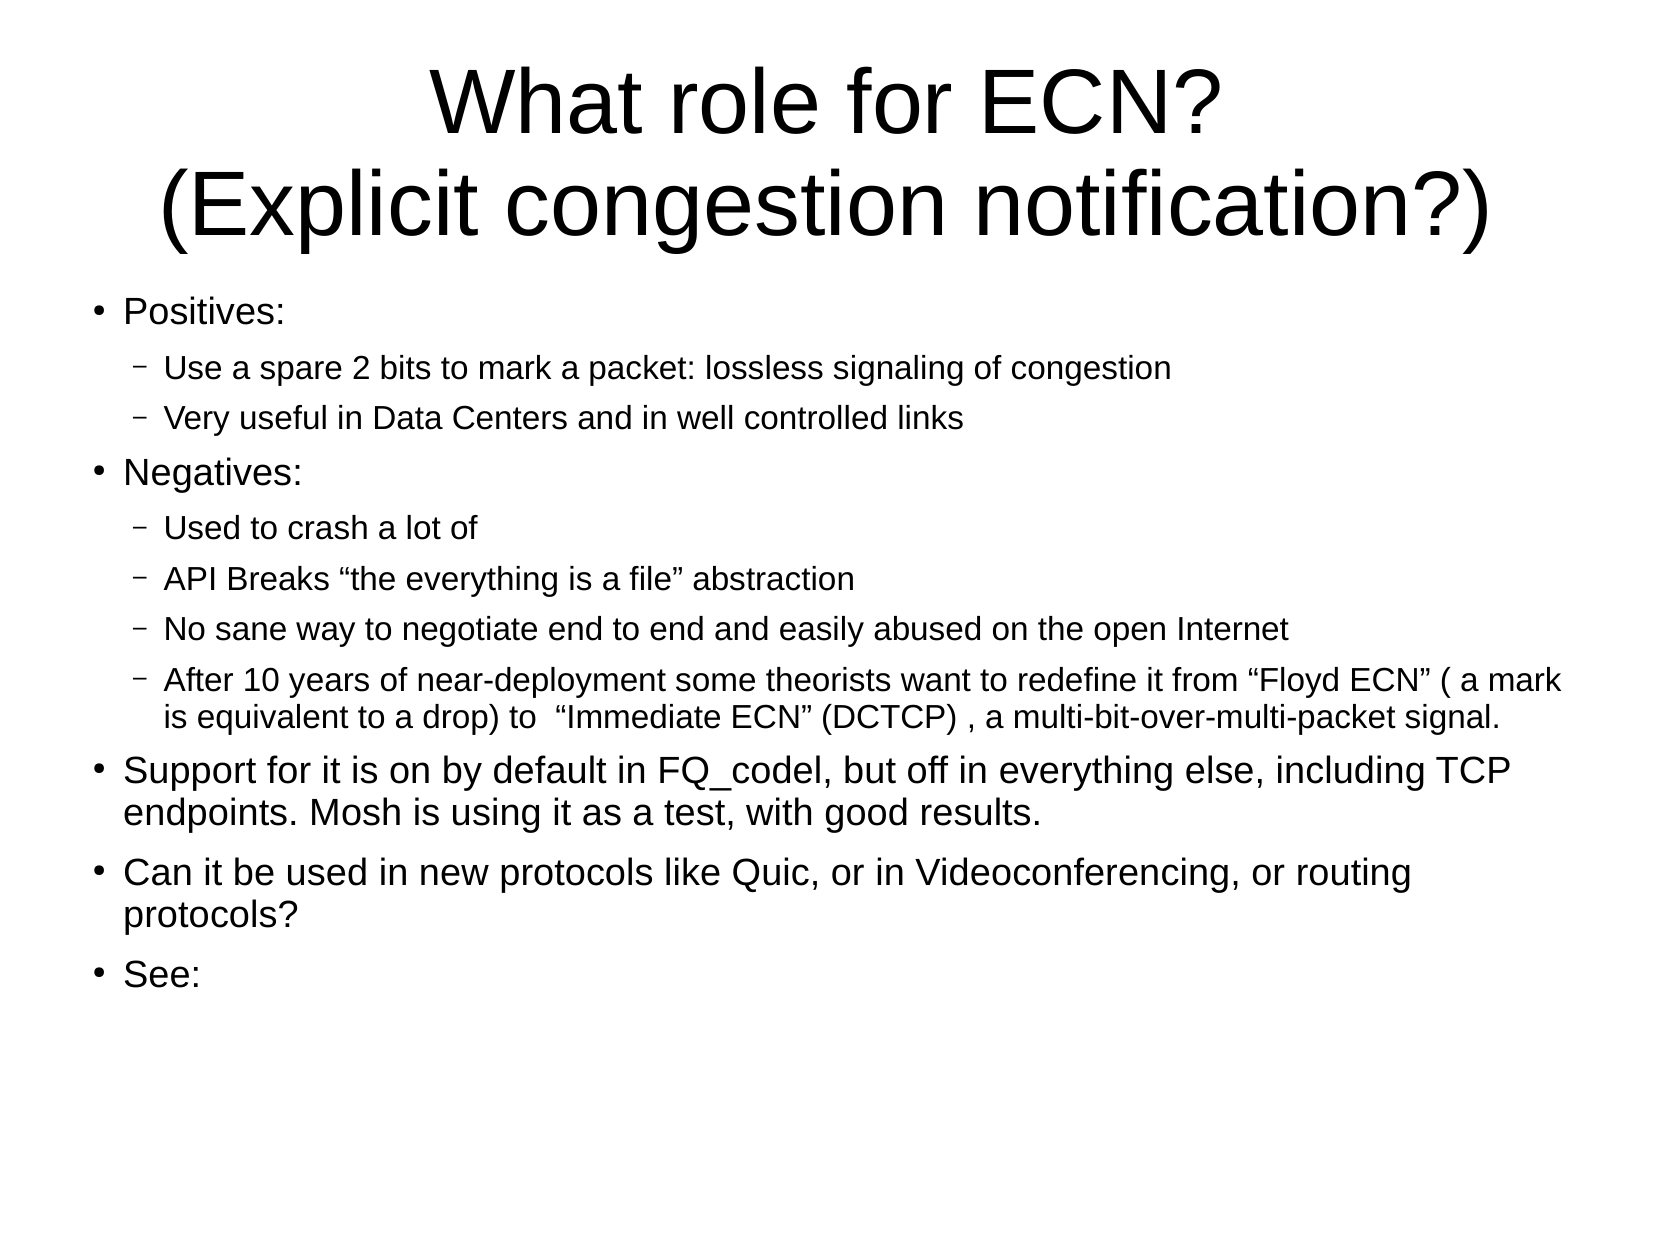

# What role for ECN? (Explicit congestion notification?)
Positives:
Use a spare 2 bits to mark a packet: lossless signaling of congestion
Very useful in Data Centers and in well controlled links
Negatives:
Used to crash a lot of
API Breaks “the everything is a file” abstraction
No sane way to negotiate end to end and easily abused on the open Internet
After 10 years of near-deployment some theorists want to redefine it from “Floyd ECN” ( a mark is equivalent to a drop) to “Immediate ECN” (DCTCP) , a multi-bit-over-multi-packet signal.
Support for it is on by default in FQ_codel, but off in everything else, including TCP endpoints. Mosh is using it as a test, with good results.
Can it be used in new protocols like Quic, or in Videoconferencing, or routing protocols?
See: